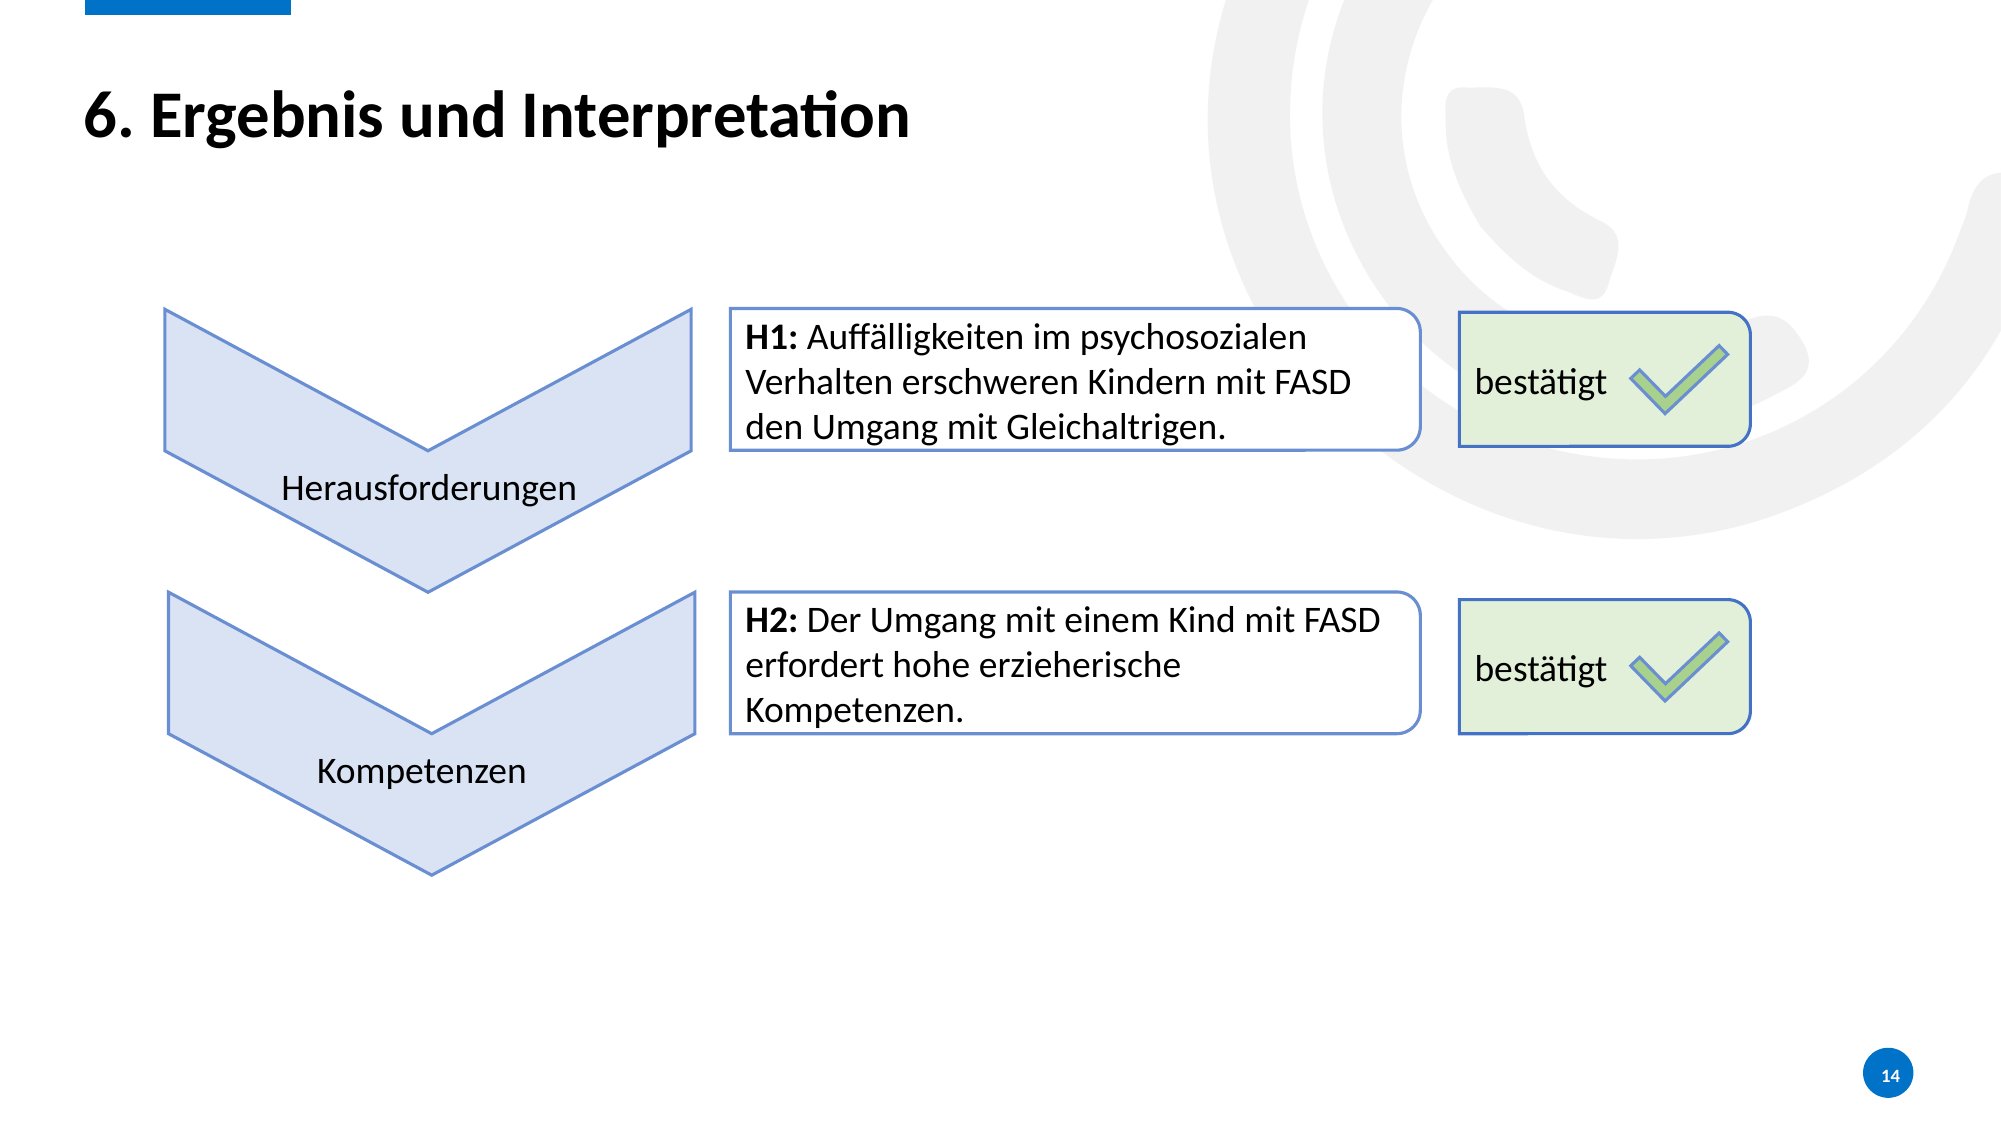

6. Ergebnis und Interpretation
H1: Auffälligkeiten im psychosozialen Verhalten erschweren Kindern mit FASD den Umgang mit Gleichaltrigen.
Herausforderungen
H2: Der Umgang mit einem Kind mit FASD erfordert hohe erzieherische Kompetenzen.
Kompetenzen
bestätigt
bestätigt
14